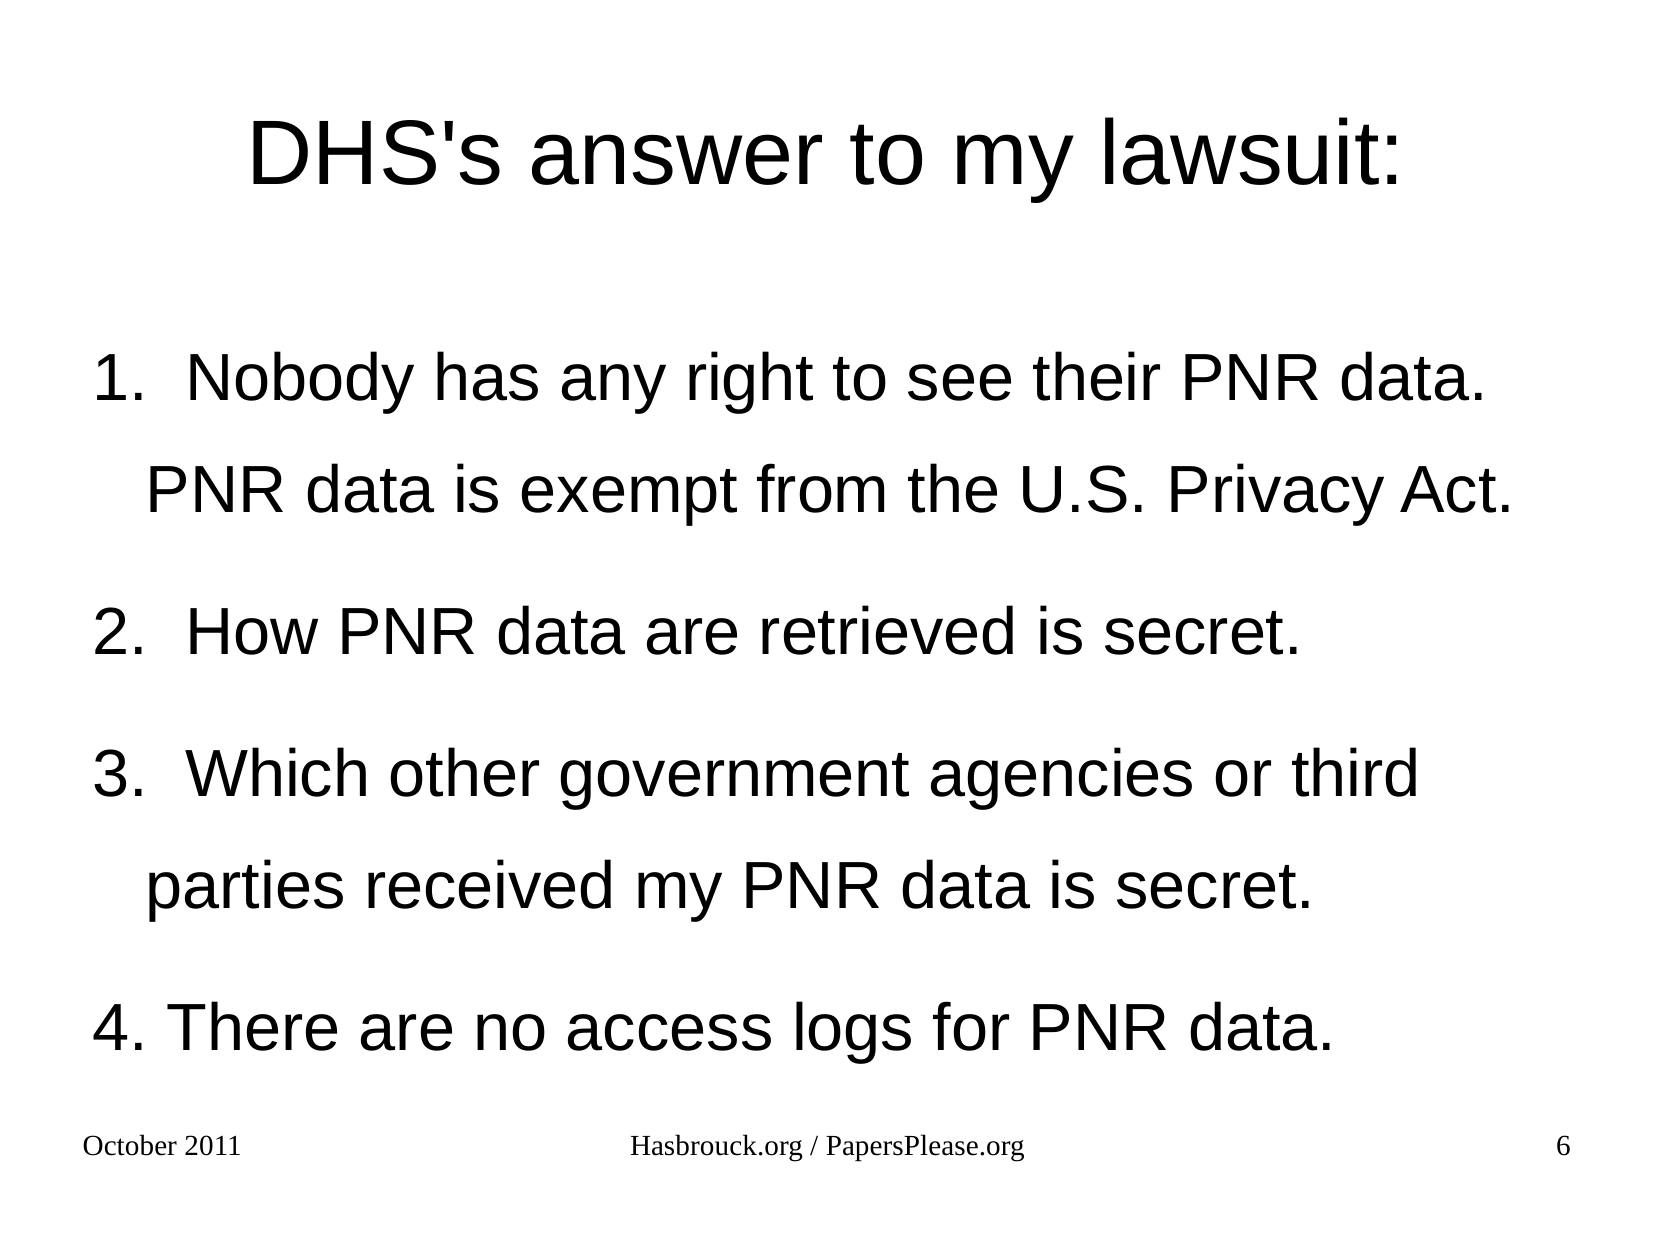

# DHS's answer to my lawsuit:
 Nobody has any right to see their PNR data. PNR data is exempt from the U.S. Privacy Act.
 How PNR data are retrieved is secret.
 Which other government agencies or third parties received my PNR data is secret.
 There are no access logs for PNR data.
October 2011
Hasbrouck.org / PapersPlease.org
6